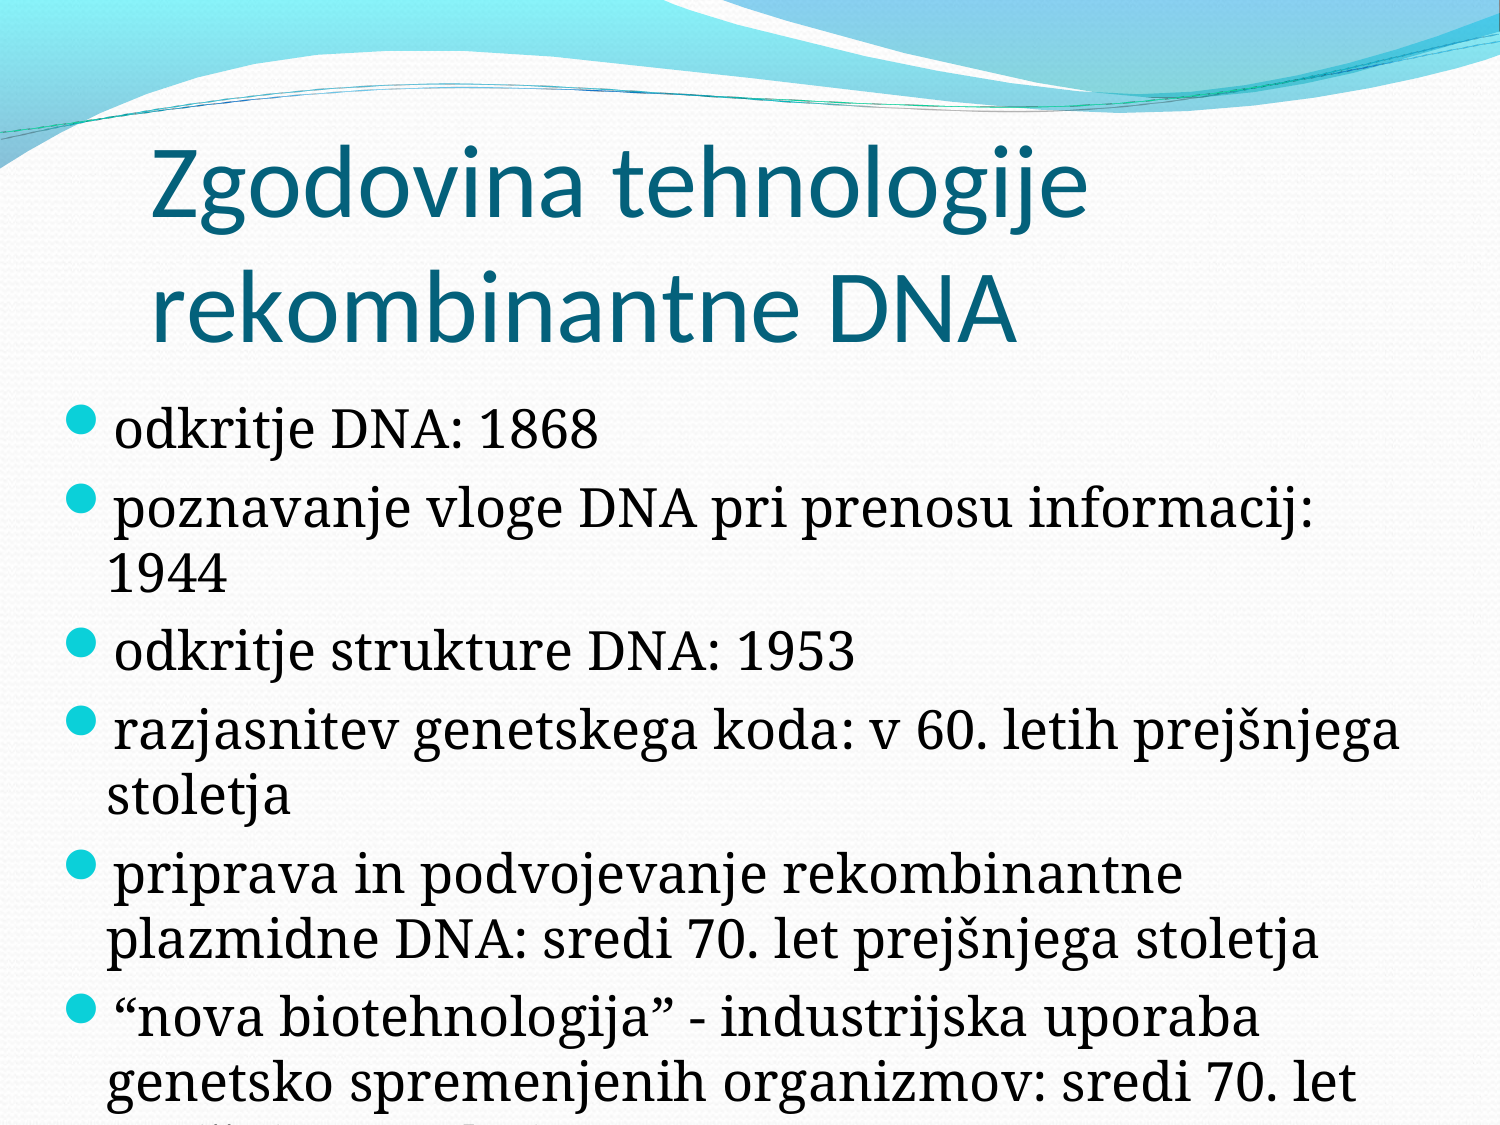

# Zgodovina tehnologije rekombinantne DNA
odkritje DNA: 1868
poznavanje vloge DNA pri prenosu informacij: 1944
odkritje strukture DNA: 1953
razjasnitev genetskega koda: v 60. letih prejšnjega stoletja
priprava in podvojevanje rekombinantne plazmidne DNA: sredi 70. let prejšnjega stoletja
“nova biotehnologija” - industrijska uporaba genetsko spremenjenih organizmov: sredi 70. let prejšnjega stoletja